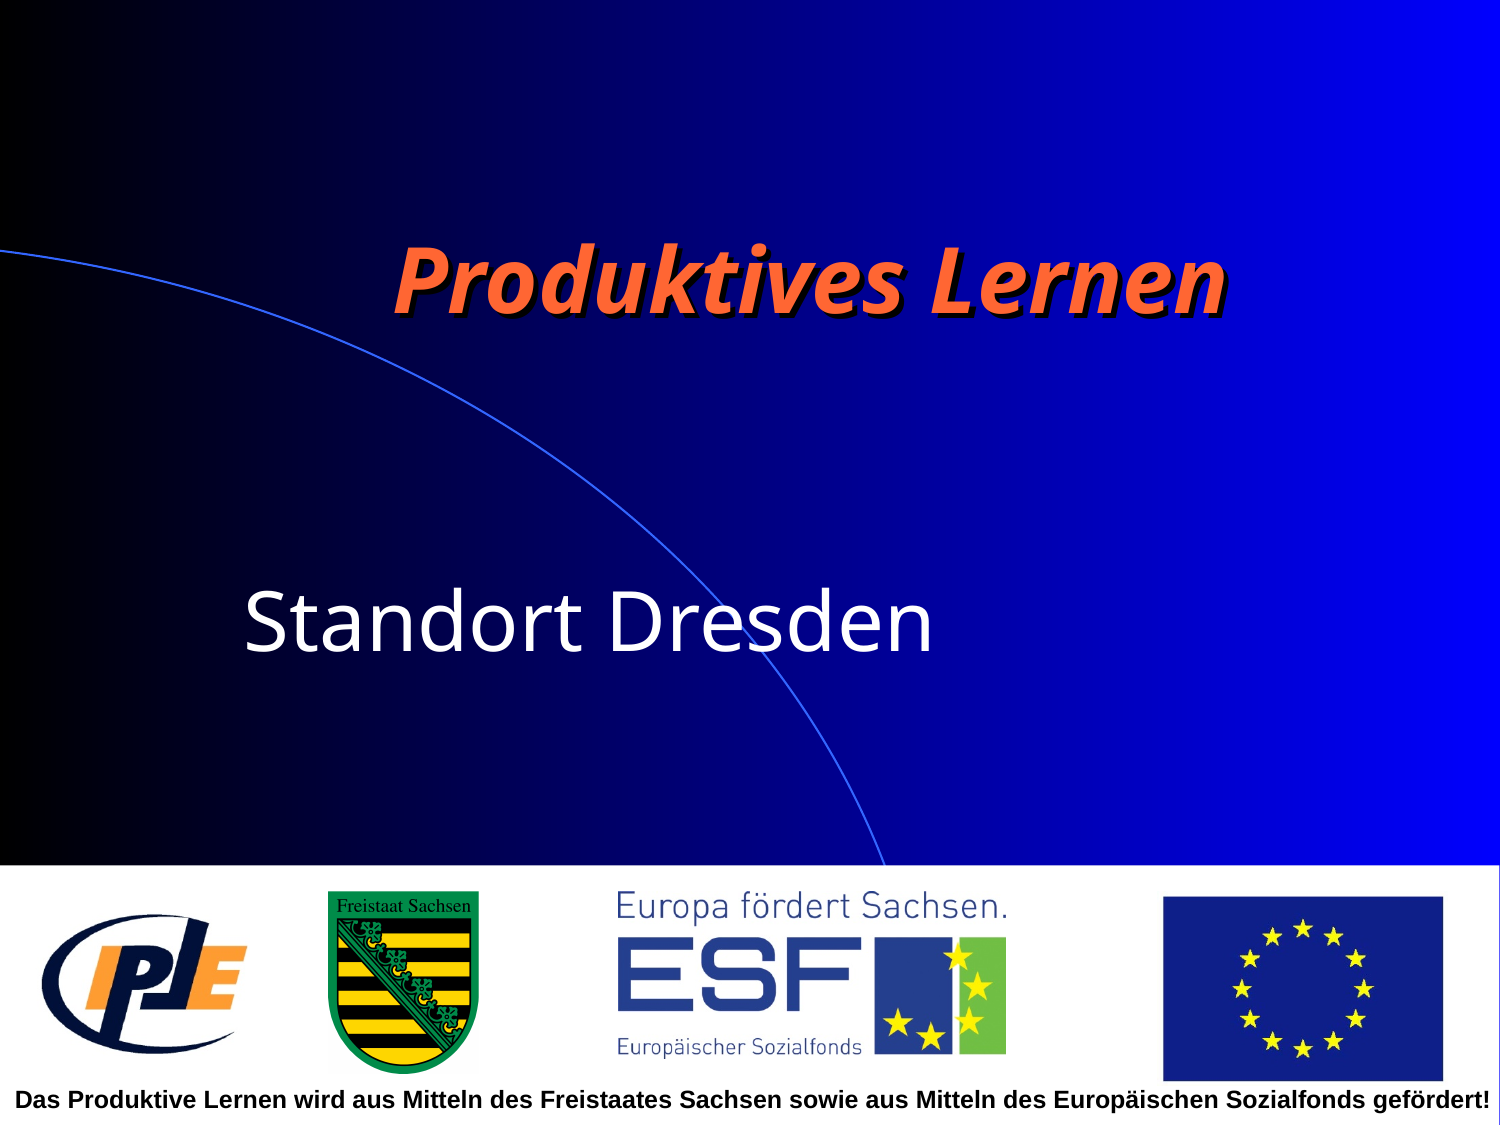

# Produktives Lernen
Standort Dresden
Das Produktive Lernen wird aus Mitteln des Freistaates Sachsen sowie aus Mitteln des Europäischen Sozialfonds gefördert!